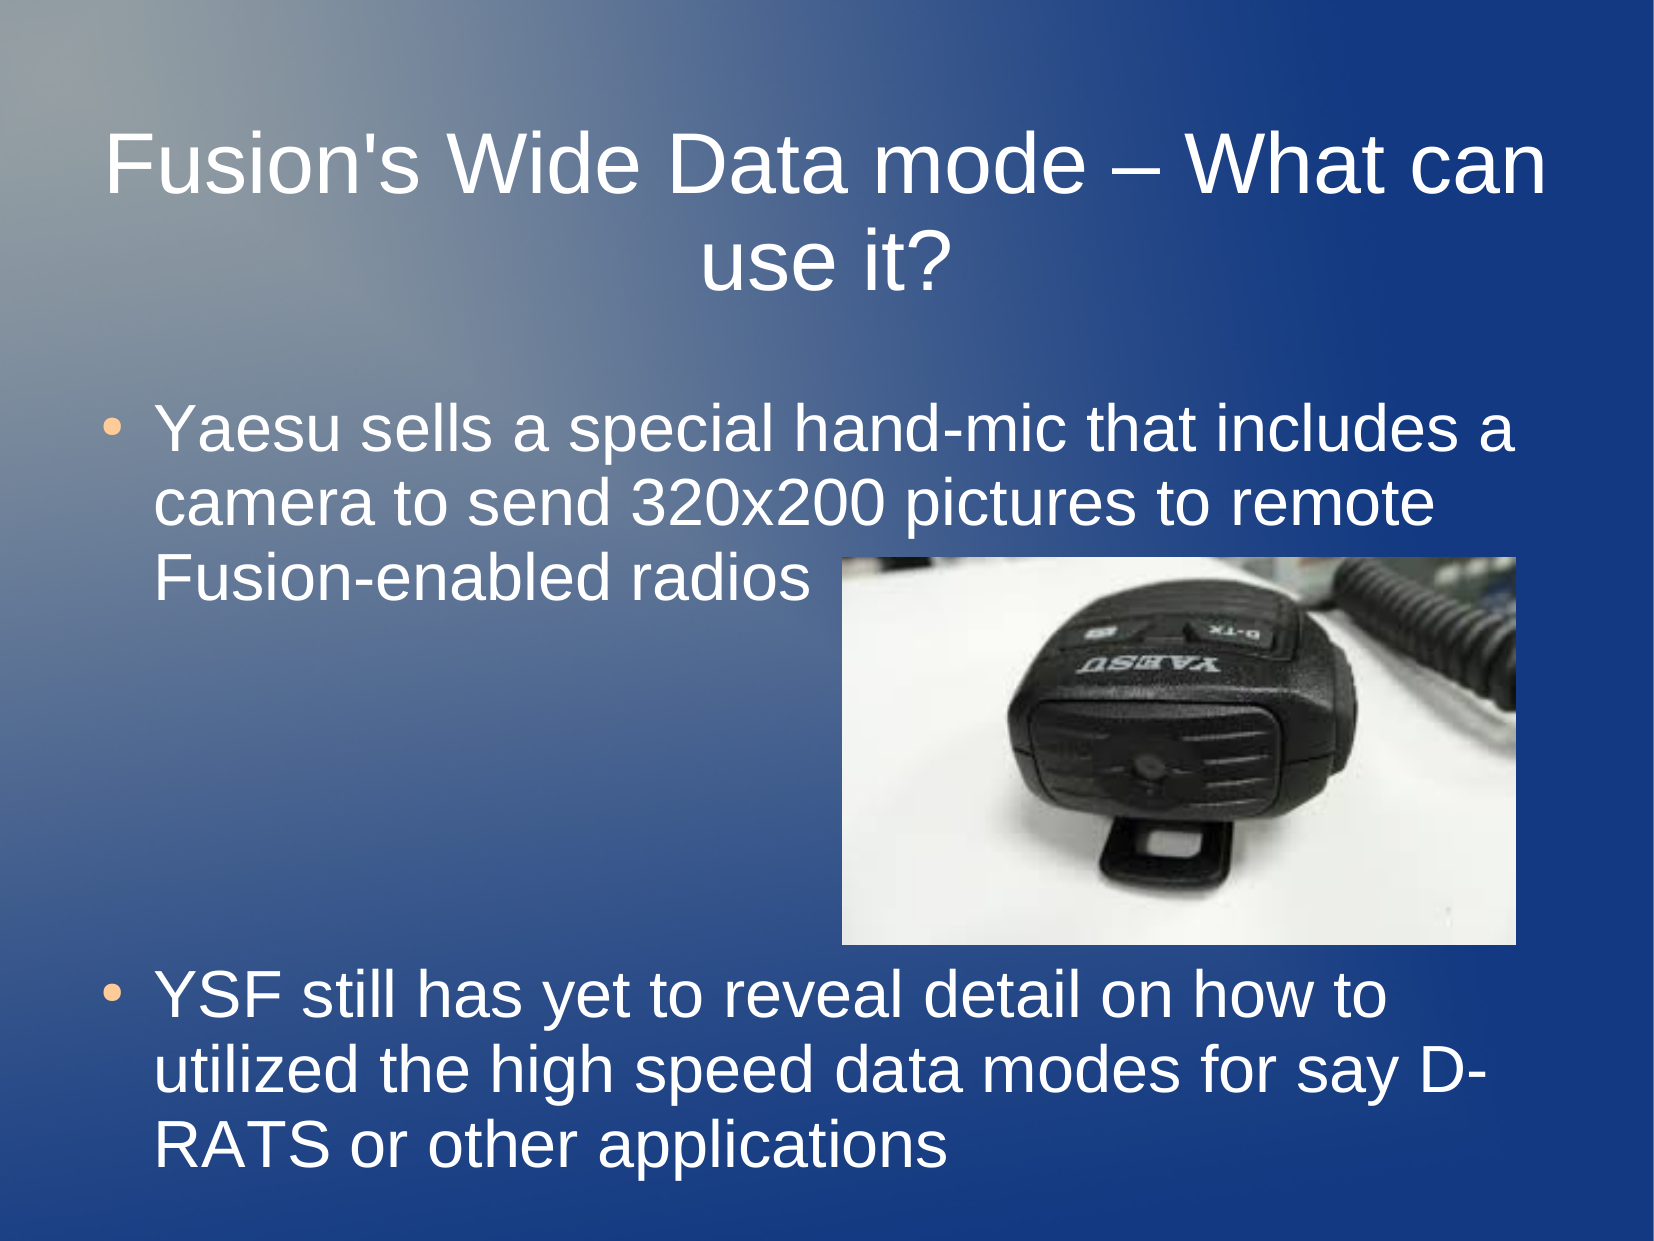

# Fusion's Wide Data mode – What can use it?
Yaesu sells a special hand-mic that includes a camera to send 320x200 pictures to remote Fusion-enabled radios
YSF still has yet to reveal detail on how to utilized the high speed data modes for say D-RATS or other applications